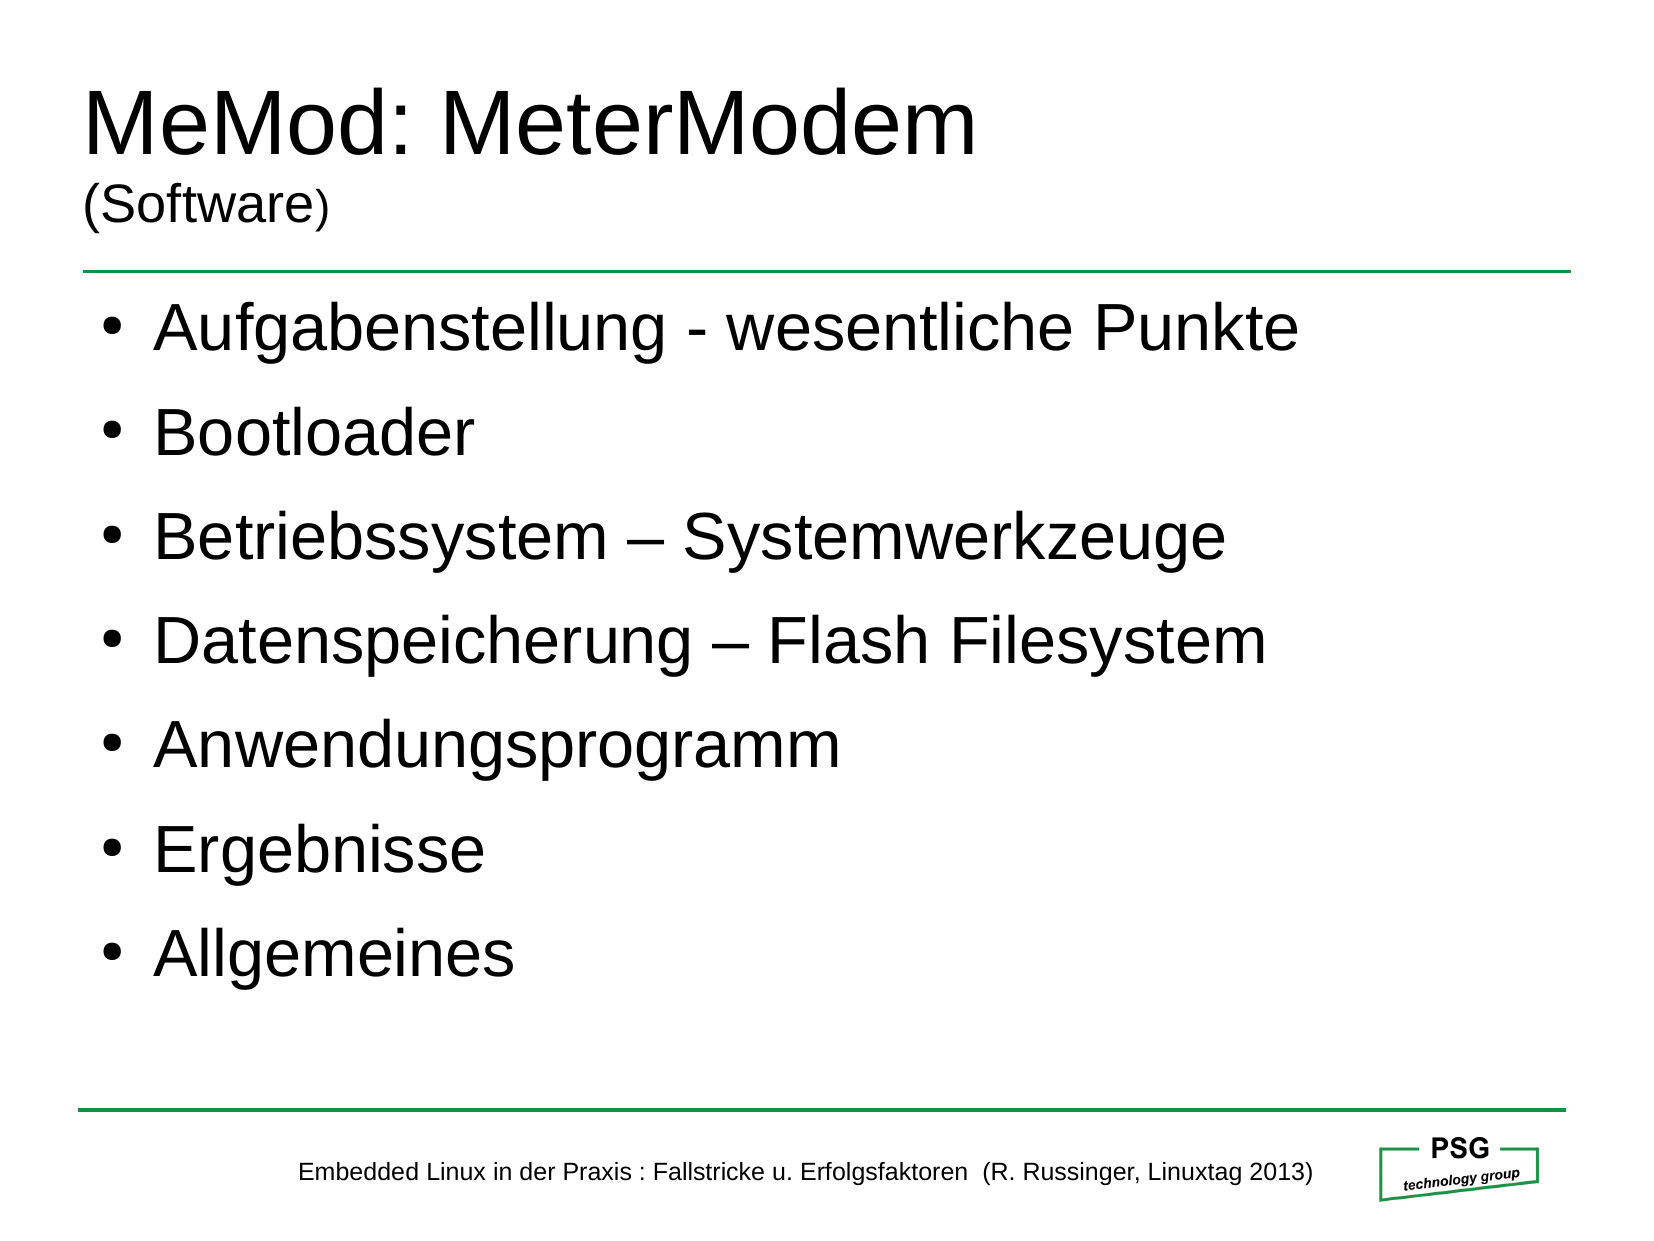

# MeMod: MeterModem (Software)
Aufgabenstellung - wesentliche Punkte
Bootloader
Betriebssystem – Systemwerkzeuge
Datenspeicherung – Flash Filesystem
Anwendungsprogramm
Ergebnisse
Allgemeines